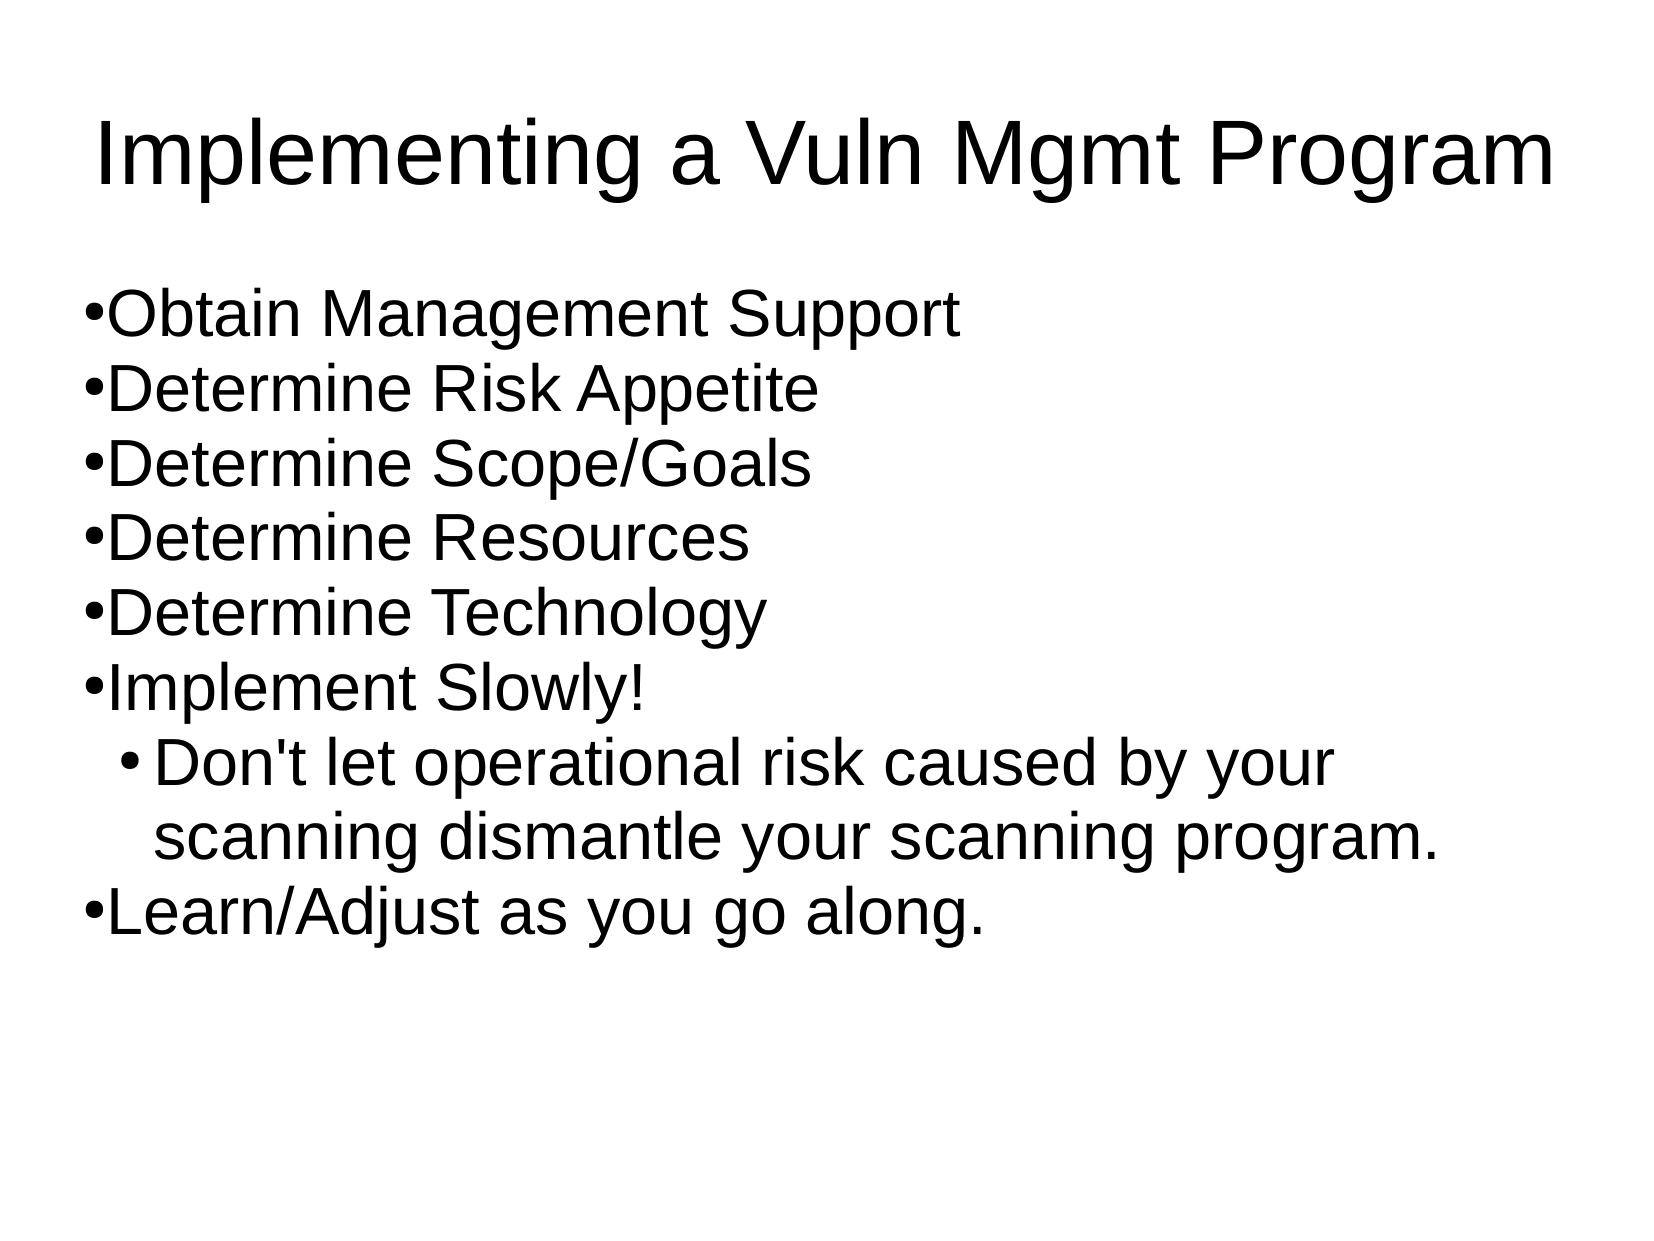

# Implementing a Vuln Mgmt Program
Obtain Management Support
Determine Risk Appetite
Determine Scope/Goals
Determine Resources
Determine Technology
Implement Slowly!
Don't let operational risk caused by your scanning dismantle your scanning program.
Learn/Adjust as you go along.